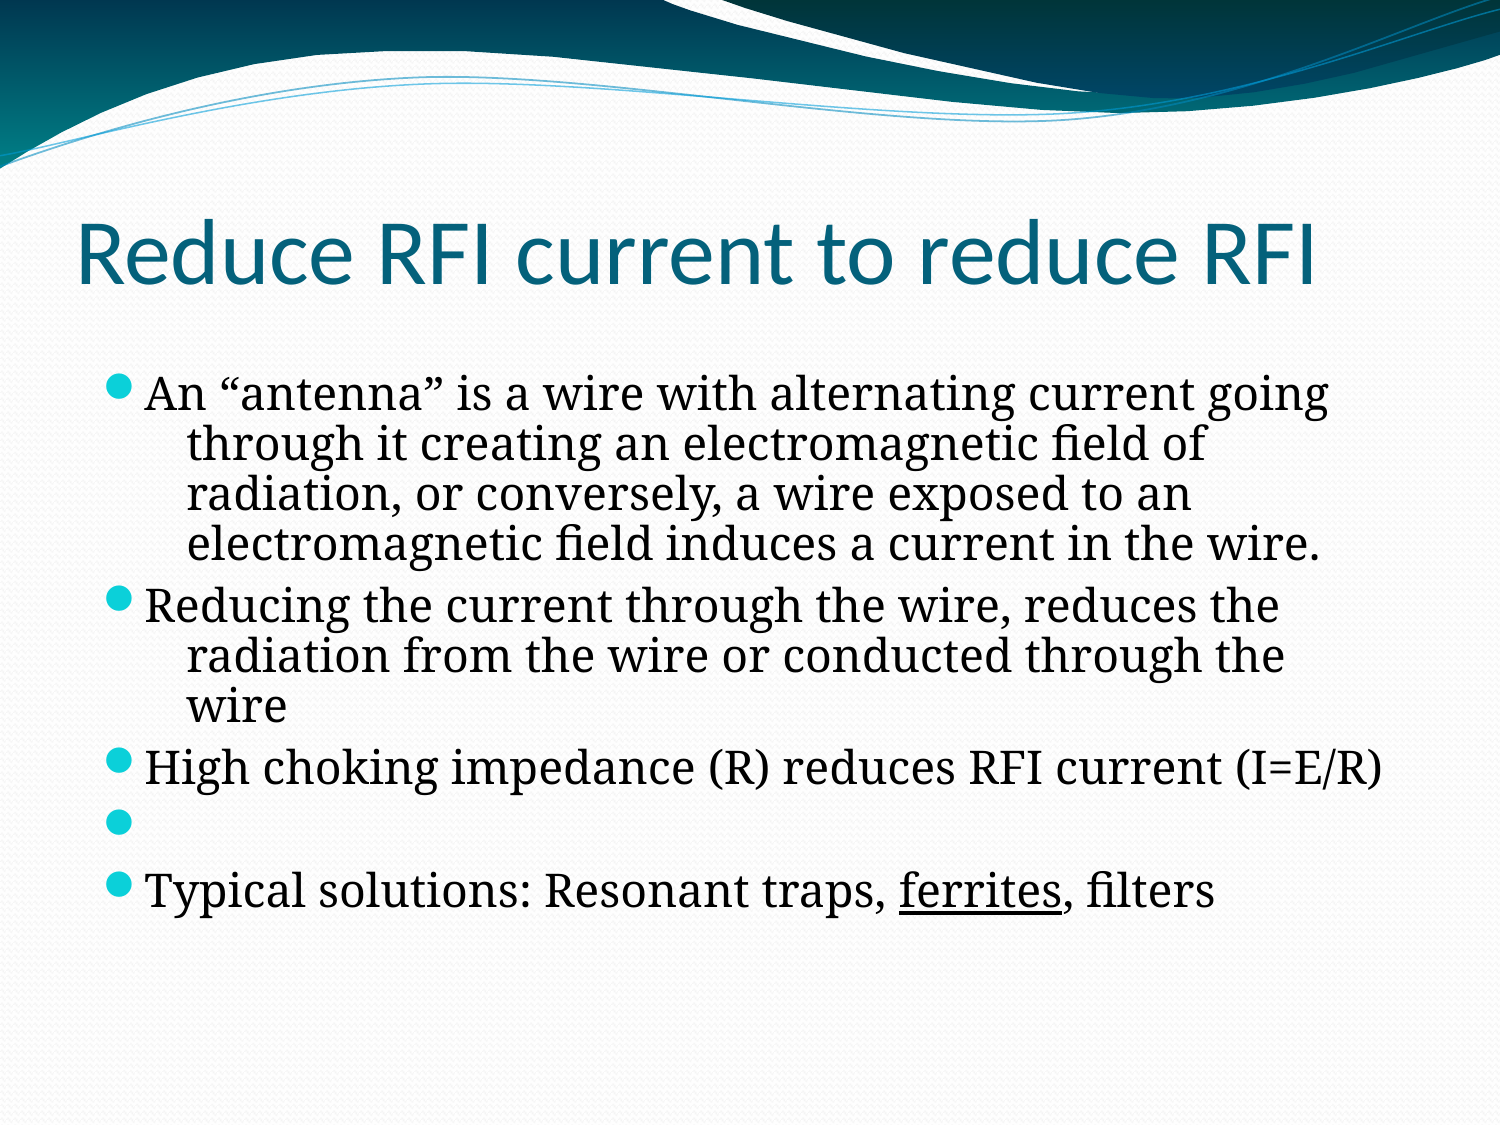

# Reduce RFI current to reduce RFI
An “antenna” is a wire with alternating current going through it creating an electromagnetic field of radiation, or conversely, a wire exposed to an electromagnetic field induces a current in the wire.
Reducing the current through the wire, reduces the radiation from the wire or conducted through the wire
High choking impedance (R) reduces RFI current (I=E/R)
Typical solutions: Resonant traps, ferrites, filters